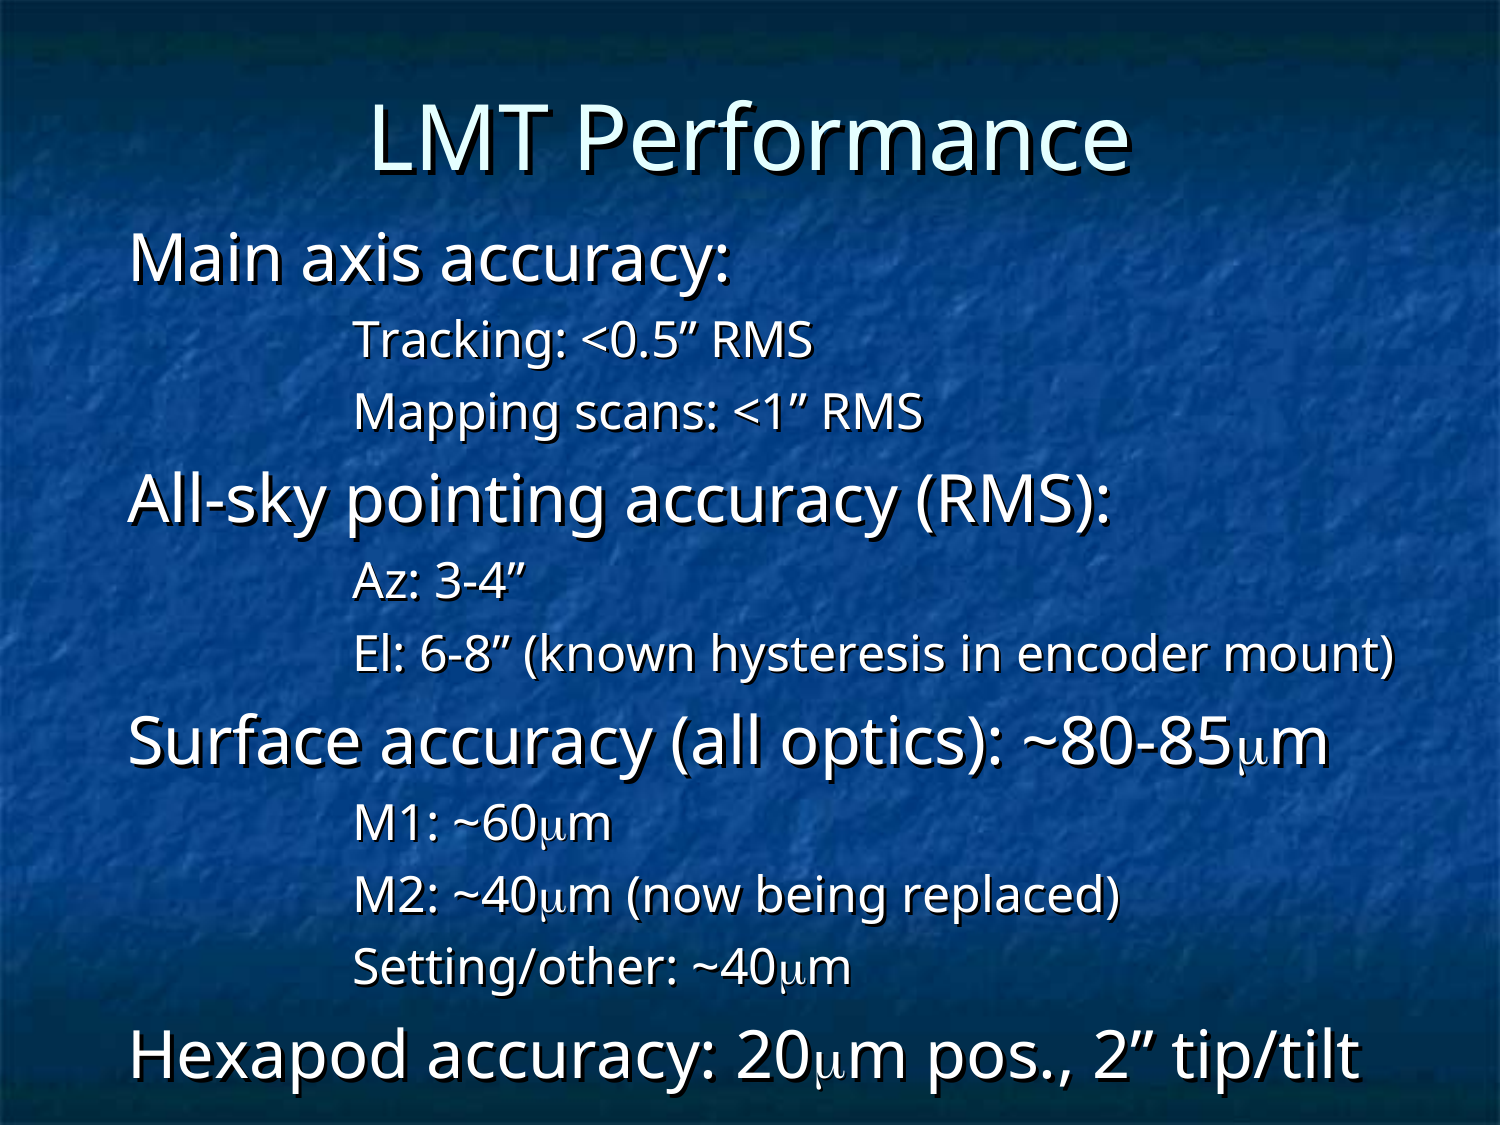

# LMT Performance
Main axis accuracy:
Tracking: <0.5” RMS
Mapping scans: <1” RMS
All-sky pointing accuracy (RMS):
Az: 3-4”
El: 6-8” (known hysteresis in encoder mount)
Surface accuracy (all optics): ~80-85mm
M1: ~60mm
M2: ~40mm (now being replaced)
Setting/other: ~40mm
Hexapod accuracy: 20mm pos., 2” tip/tilt